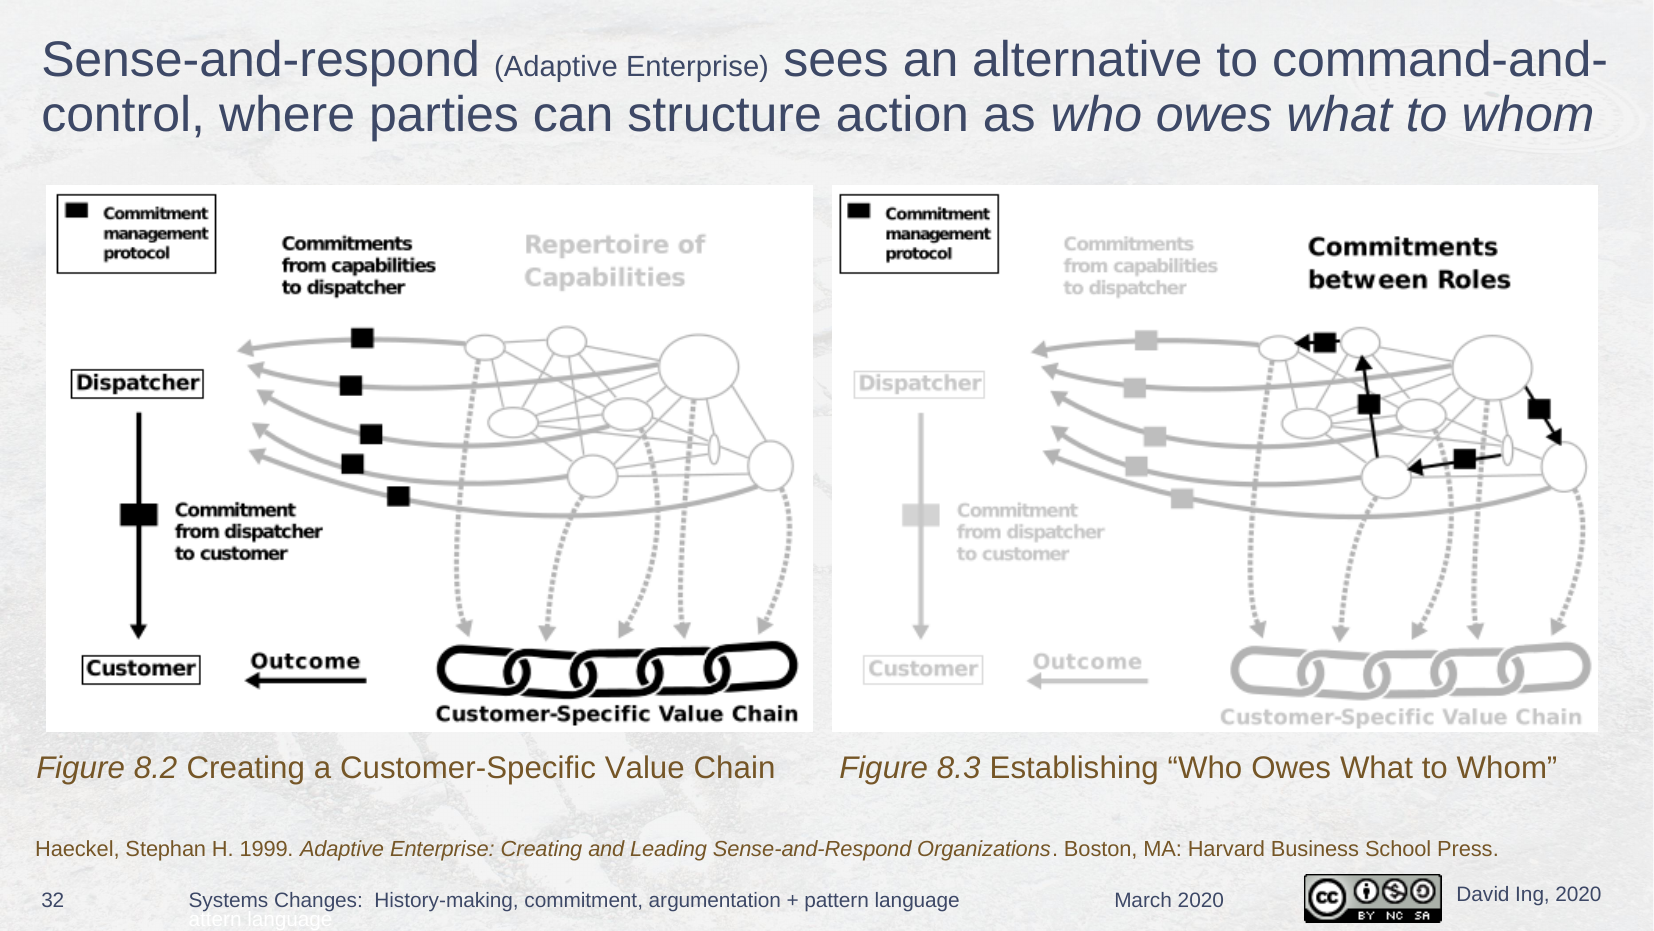

# Sense-and-respond (Adaptive Enterprise) sees an alternative to command-and-control, where parties can structure action as who owes what to whom
Figure 8.2 Creating a Customer-Specific Value Chain
Figure 8.3 Establishing “Who Owes What to Whom”
Haeckel, Stephan H. 1999. Adaptive Enterprise: Creating and Leading Sense-and-Respond Organizations. Boston, MA: Harvard Business School Press.
Systems Changes: History-making, commitment, argumentation + pattern language
March 2020